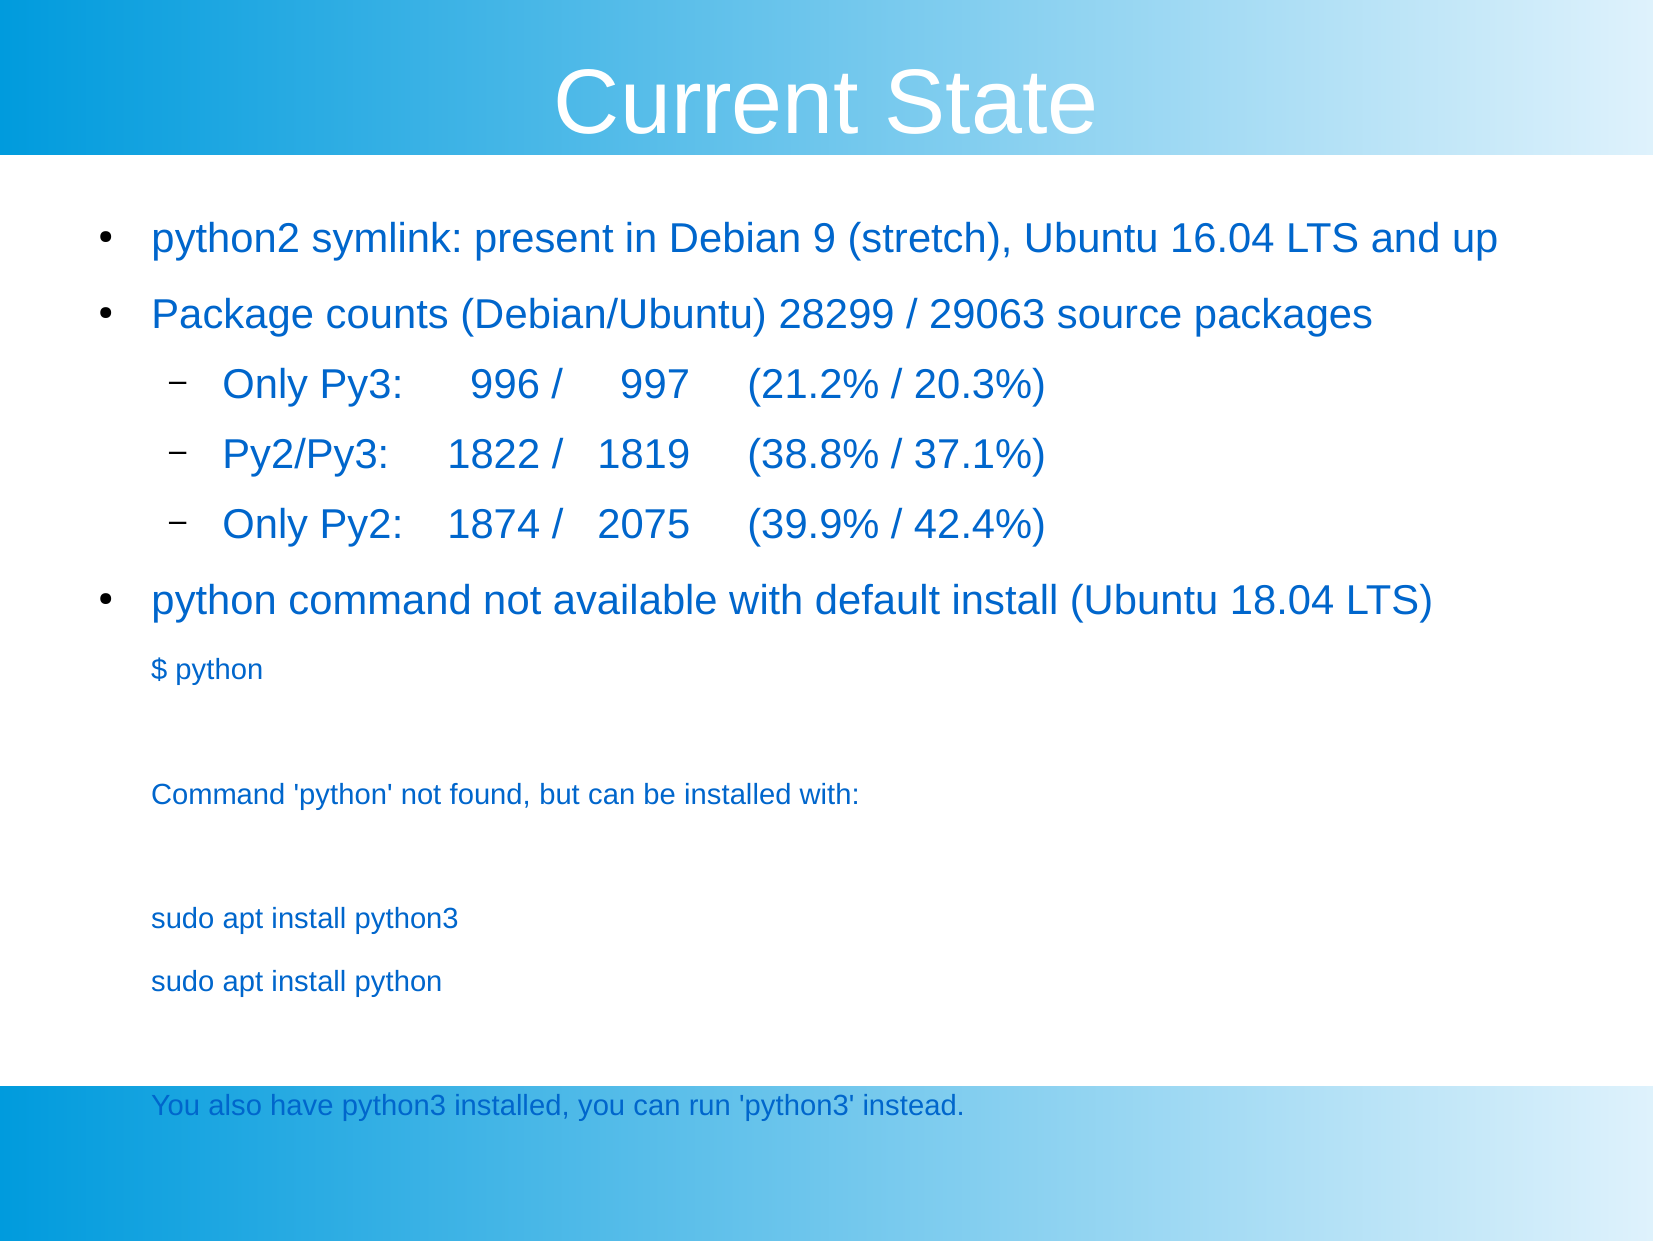

# Current State
python2 symlink: present in Debian 9 (stretch), Ubuntu 16.04 LTS and up
Package counts (Debian/Ubuntu) 28299 / 29063 source packages
Only Py3:	 996 /	 997	(21.2% / 20.3%)
Py2/Py3:	1822 /	1819	(38.8% / 37.1%)
Only Py2:	1874 /	2075	(39.9% / 42.4%)
python command not available with default install (Ubuntu 18.04 LTS)
$ python
Command 'python' not found, but can be installed with:
sudo apt install python3
sudo apt install python
You also have python3 installed, you can run 'python3' instead.